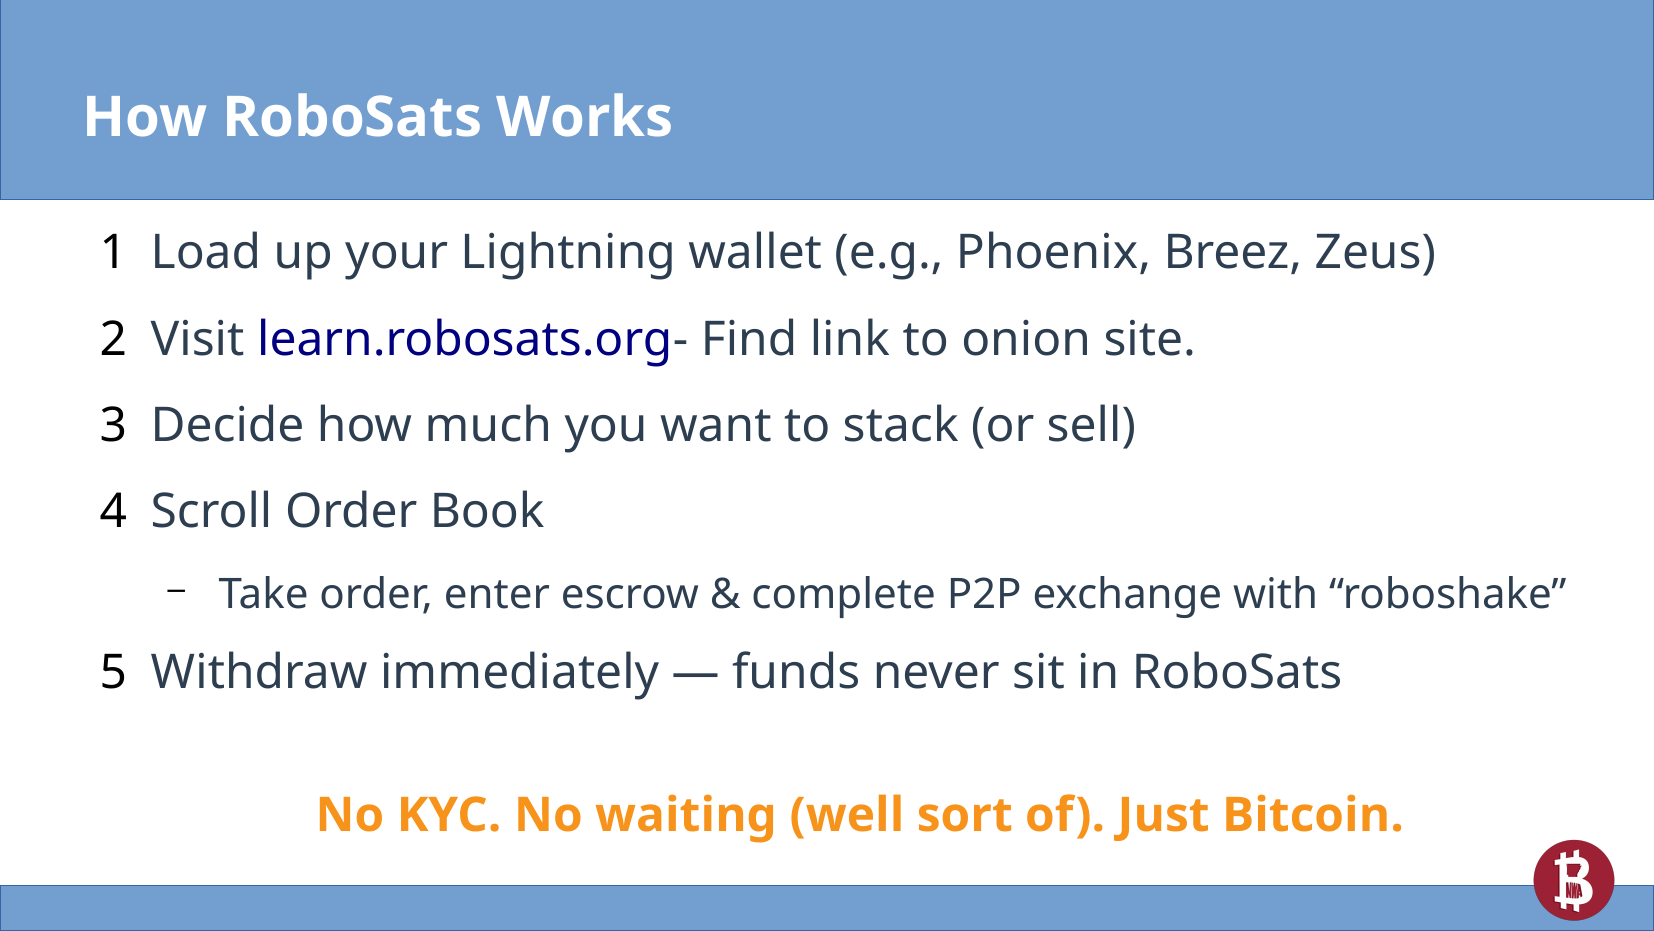

# How RoboSats Works
Load up your Lightning wallet (e.g., Phoenix, Breez, Zeus)
Visit learn.robosats.org- Find link to onion site.
Decide how much you want to stack (or sell)
Scroll Order Book
Take order, enter escrow & complete P2P exchange with “roboshake”
Withdraw immediately — funds never sit in RoboSats
No KYC. No waiting (well sort of). Just Bitcoin.